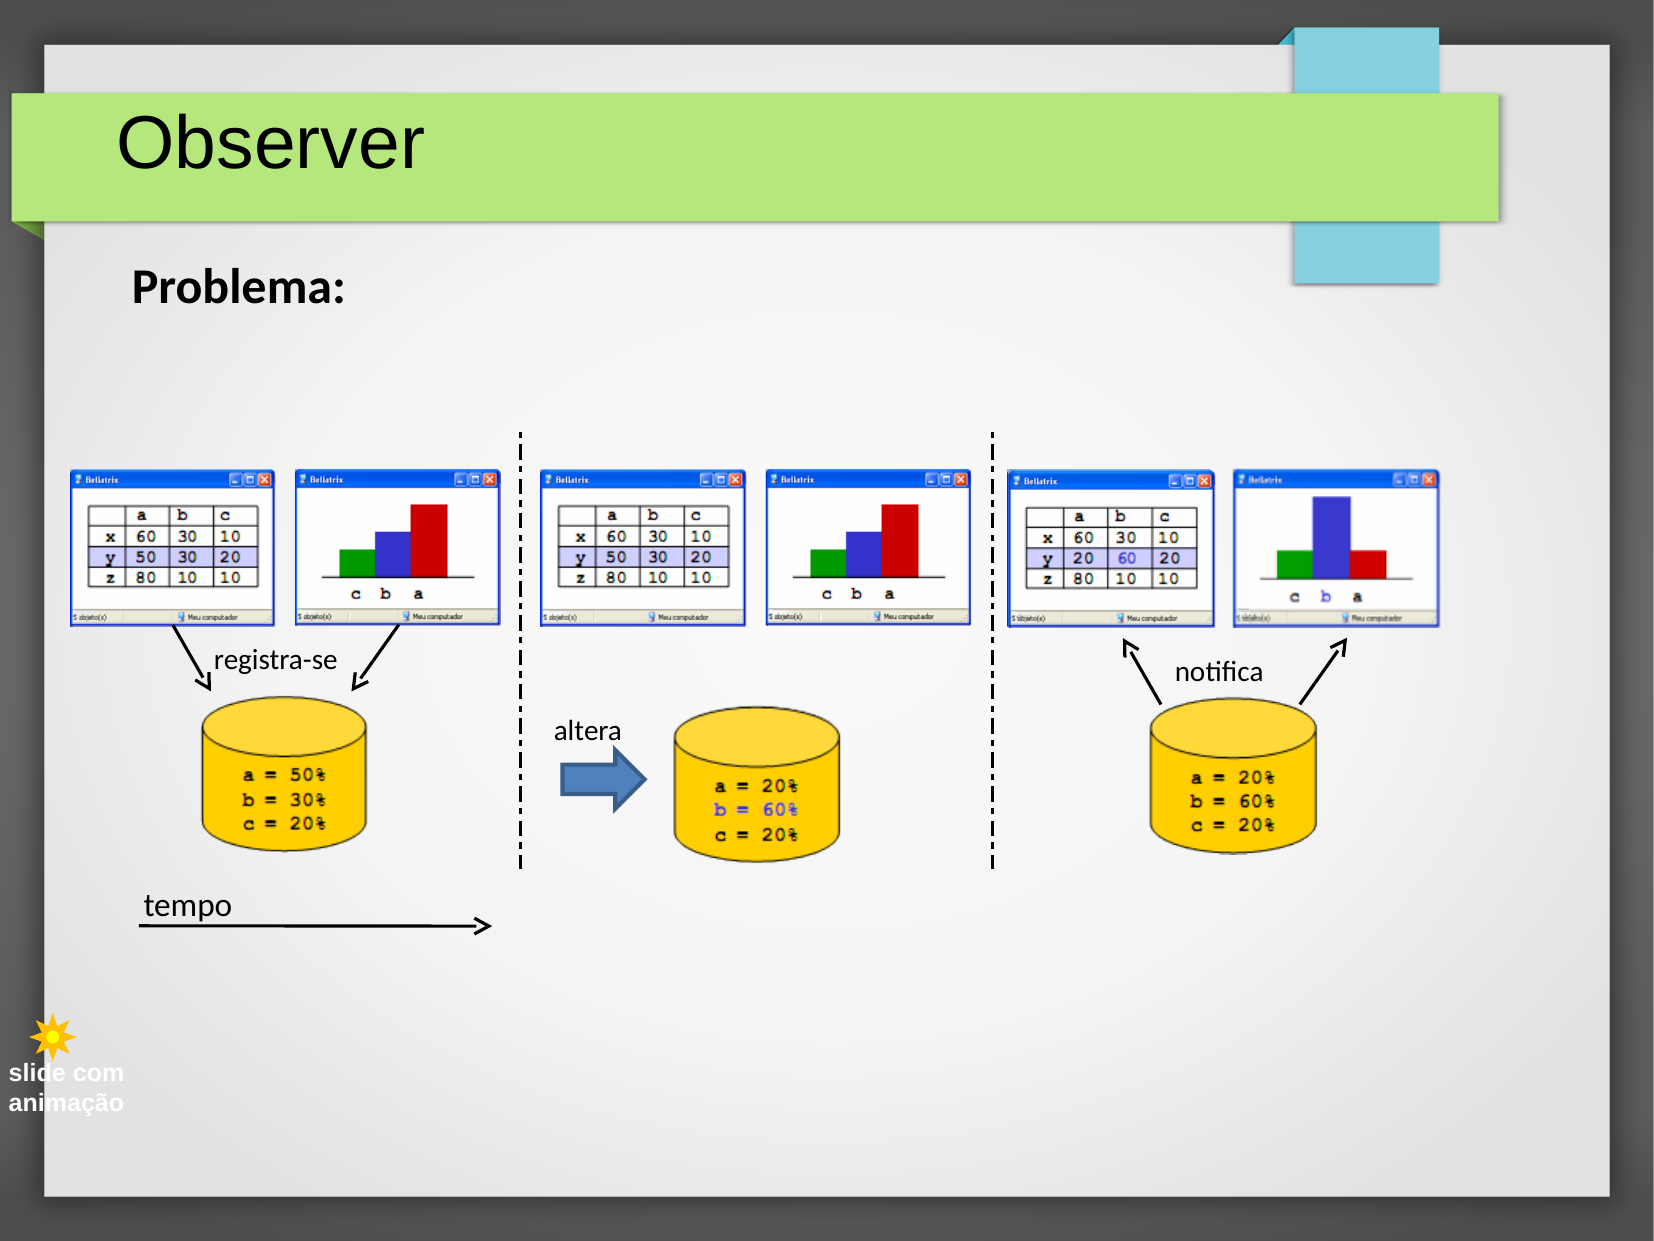

# Observer
Problema:
registra-se
notifica
altera
tempo
slide com
animação